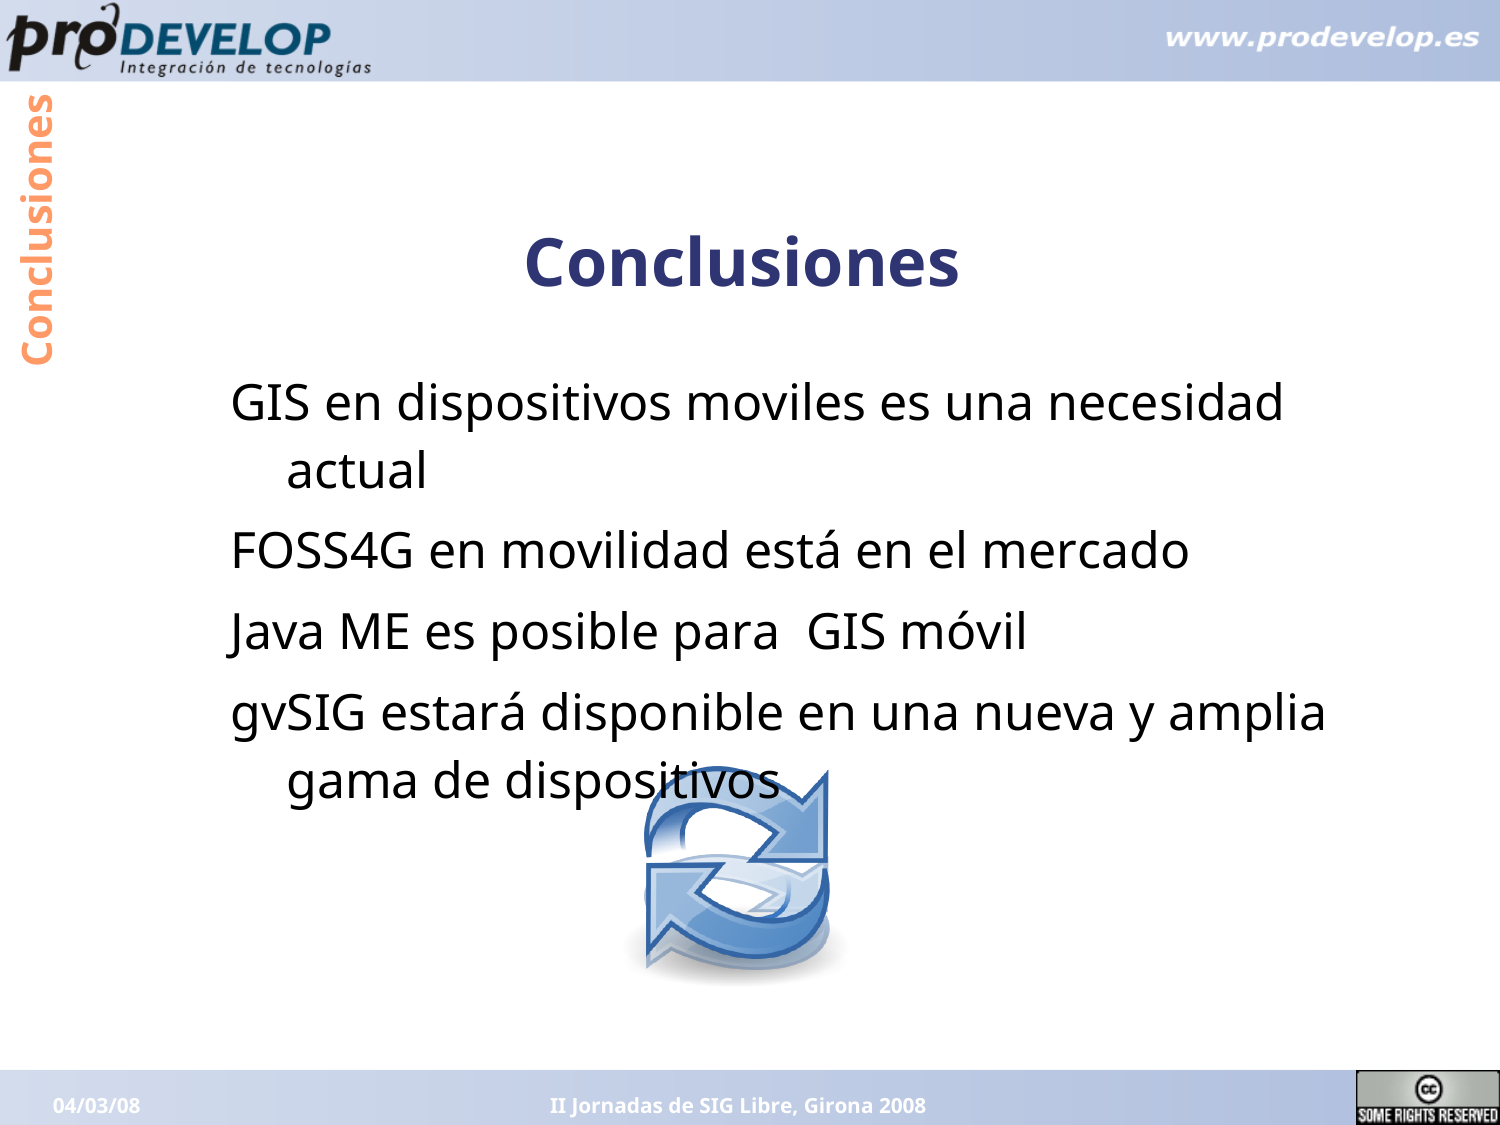

# Conclusiones
Conclusiones
GIS en dispositivos moviles es una necesidad actual
FOSS4G en movilidad está en el mercado
Java ME es posible para GIS móvil
gvSIG estará disponible en una nueva y amplia gama de dispositivos
25/10/2006
22
Plan Difusión Interna gvSIG v. 2.0